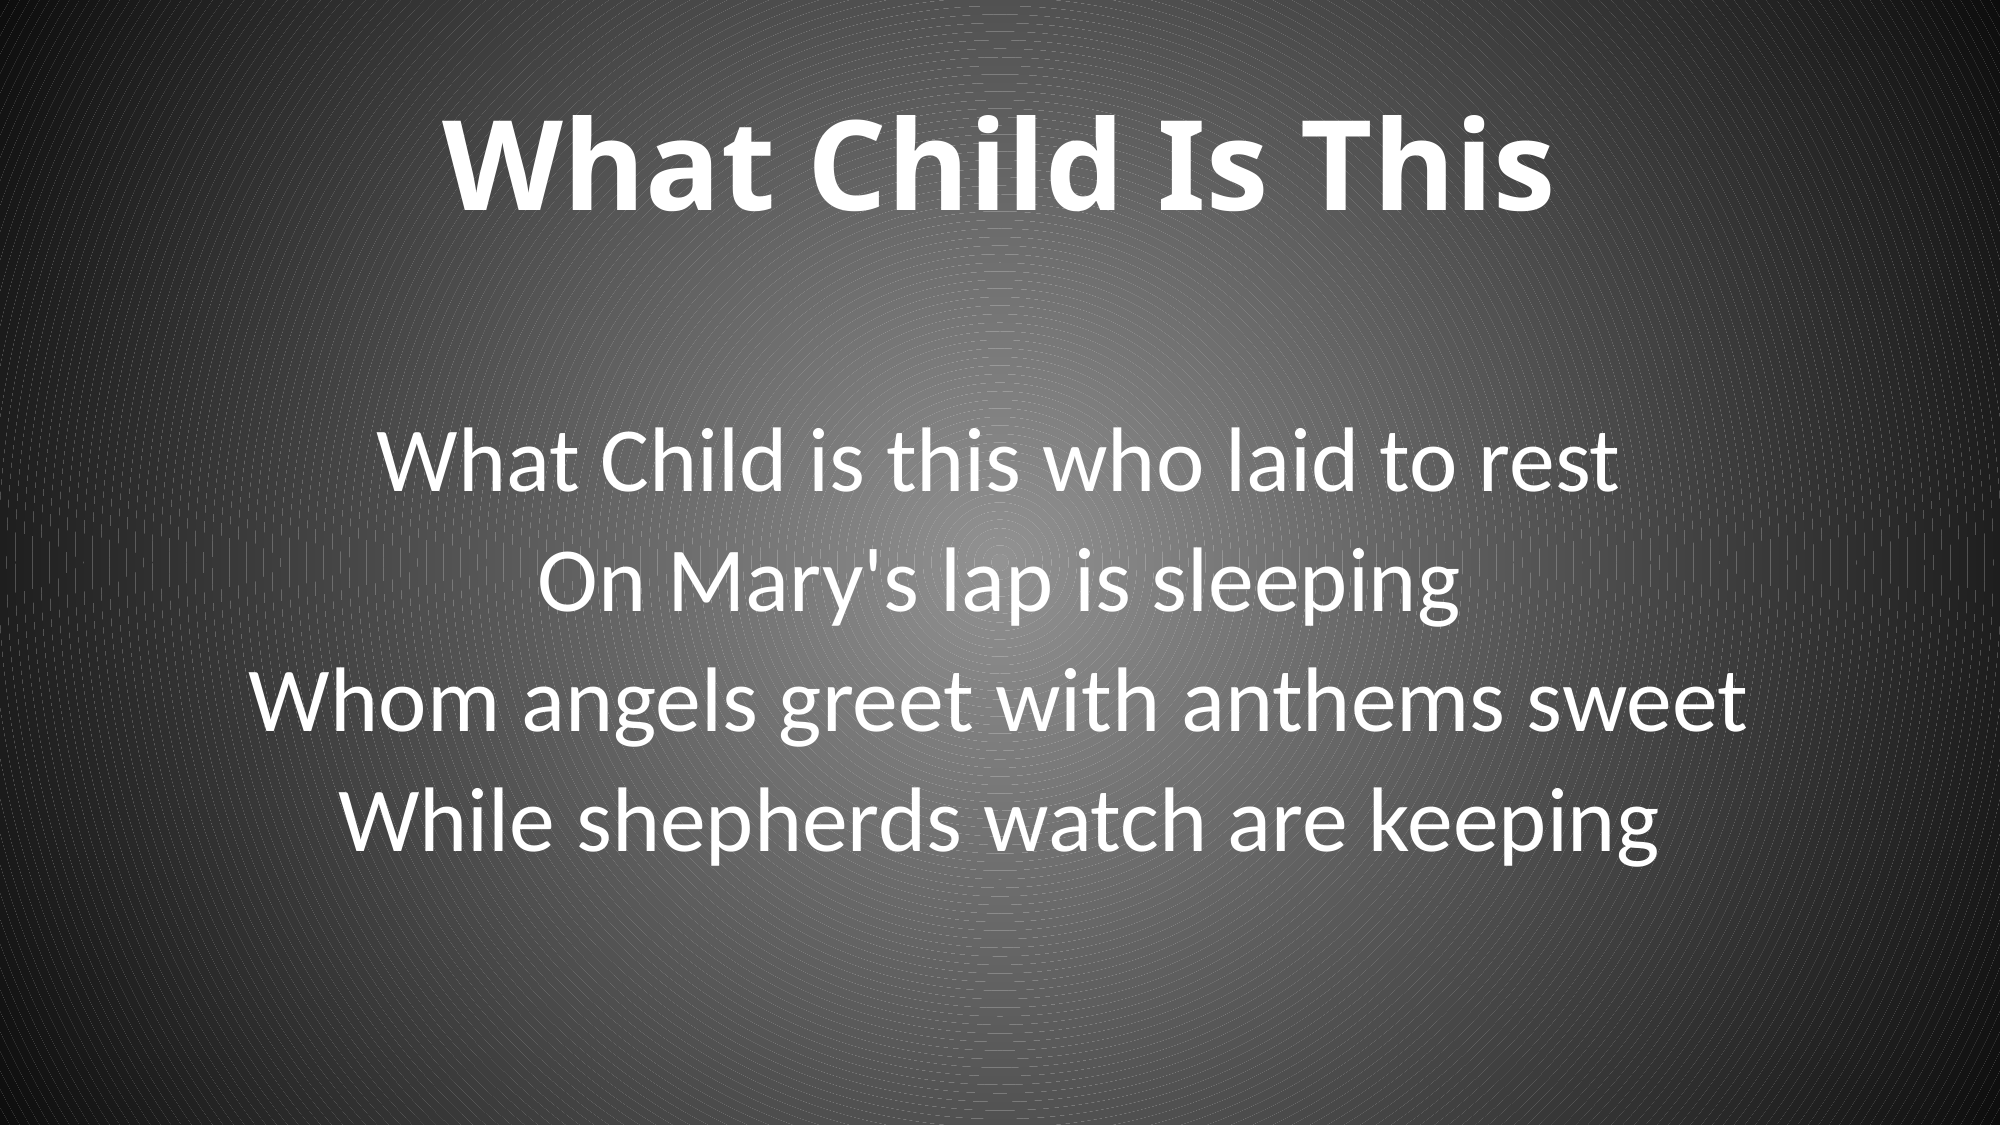

# What Child Is This
What Child is this who laid to rest
On Mary's lap is sleeping
Whom angels greet with anthems sweet
While shepherds watch are keeping